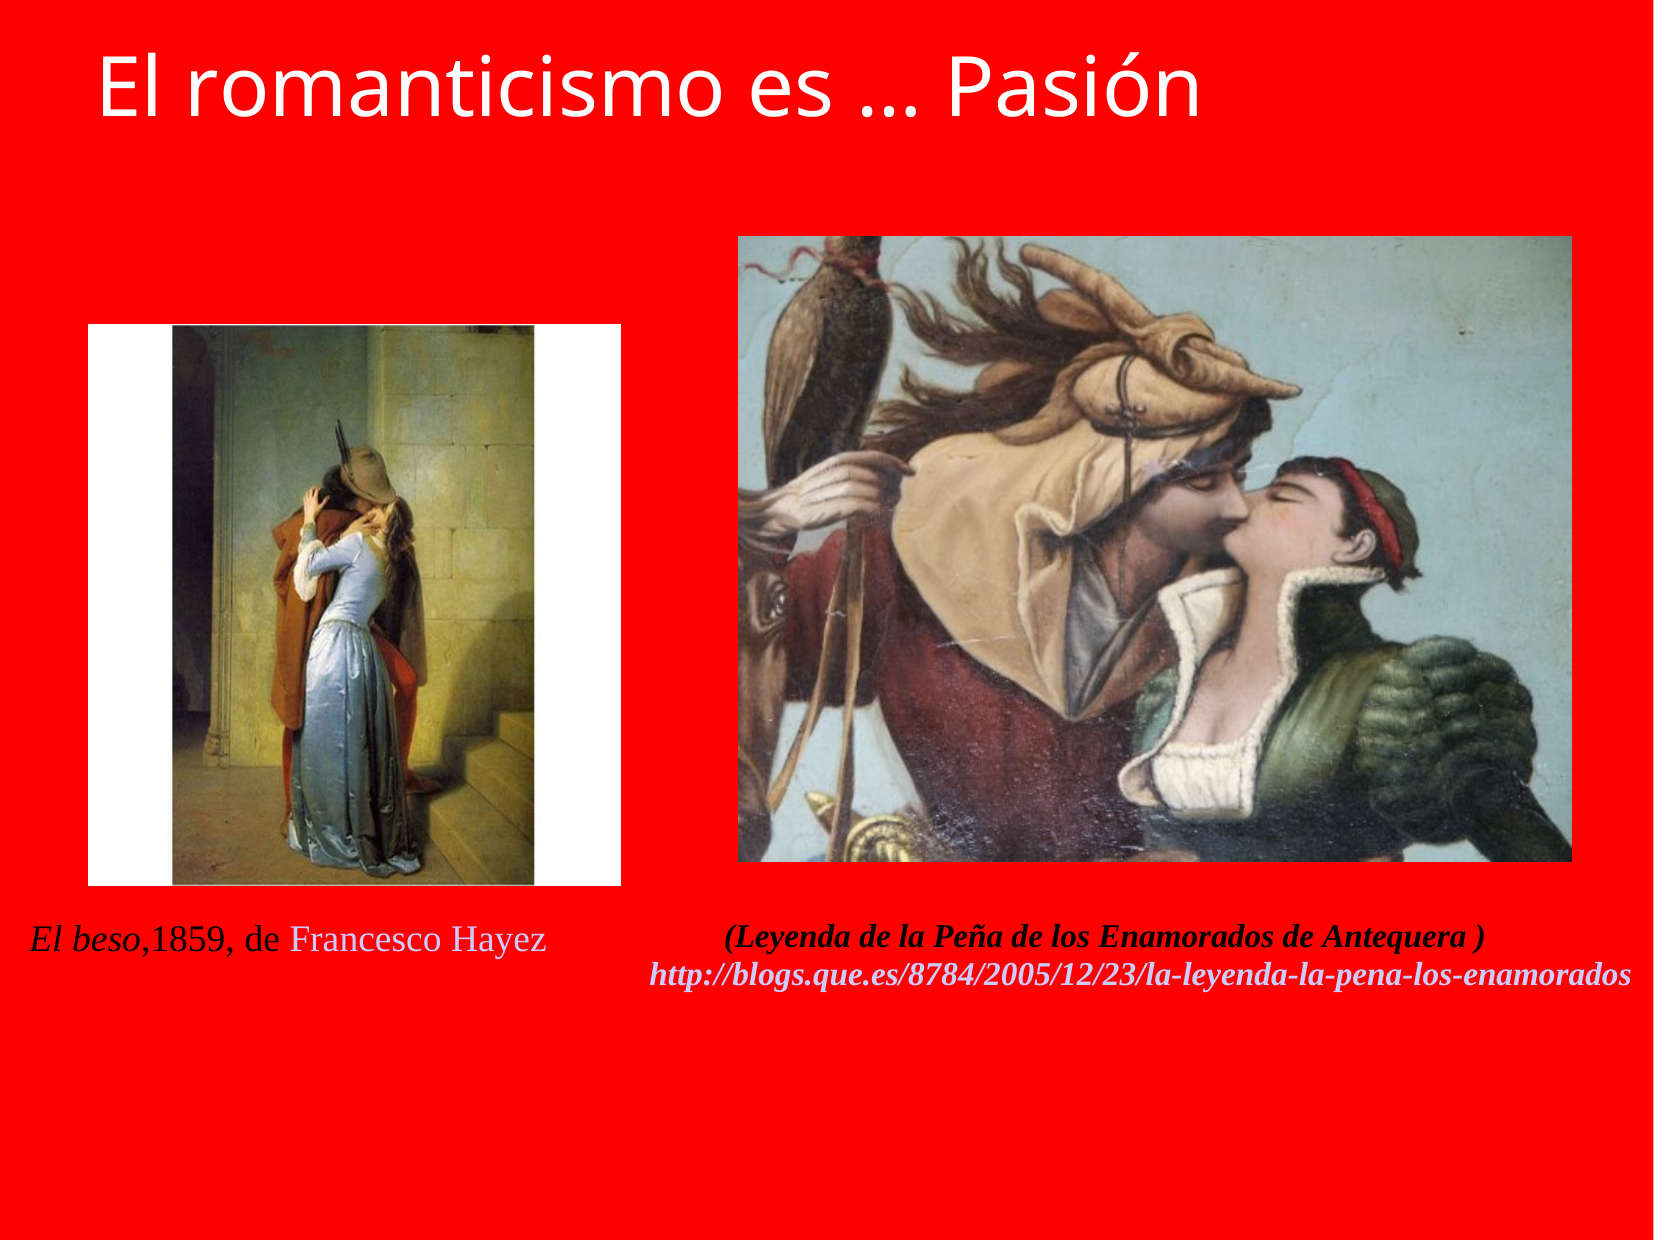

El romanticismo es … Pasión
El beso,1859, de Francesco Hayez
 (Leyenda de la Peña de los Enamorados de Antequera )http://blogs.que.es/8784/2005/12/23/la-leyenda-la-pena-los-enamorados